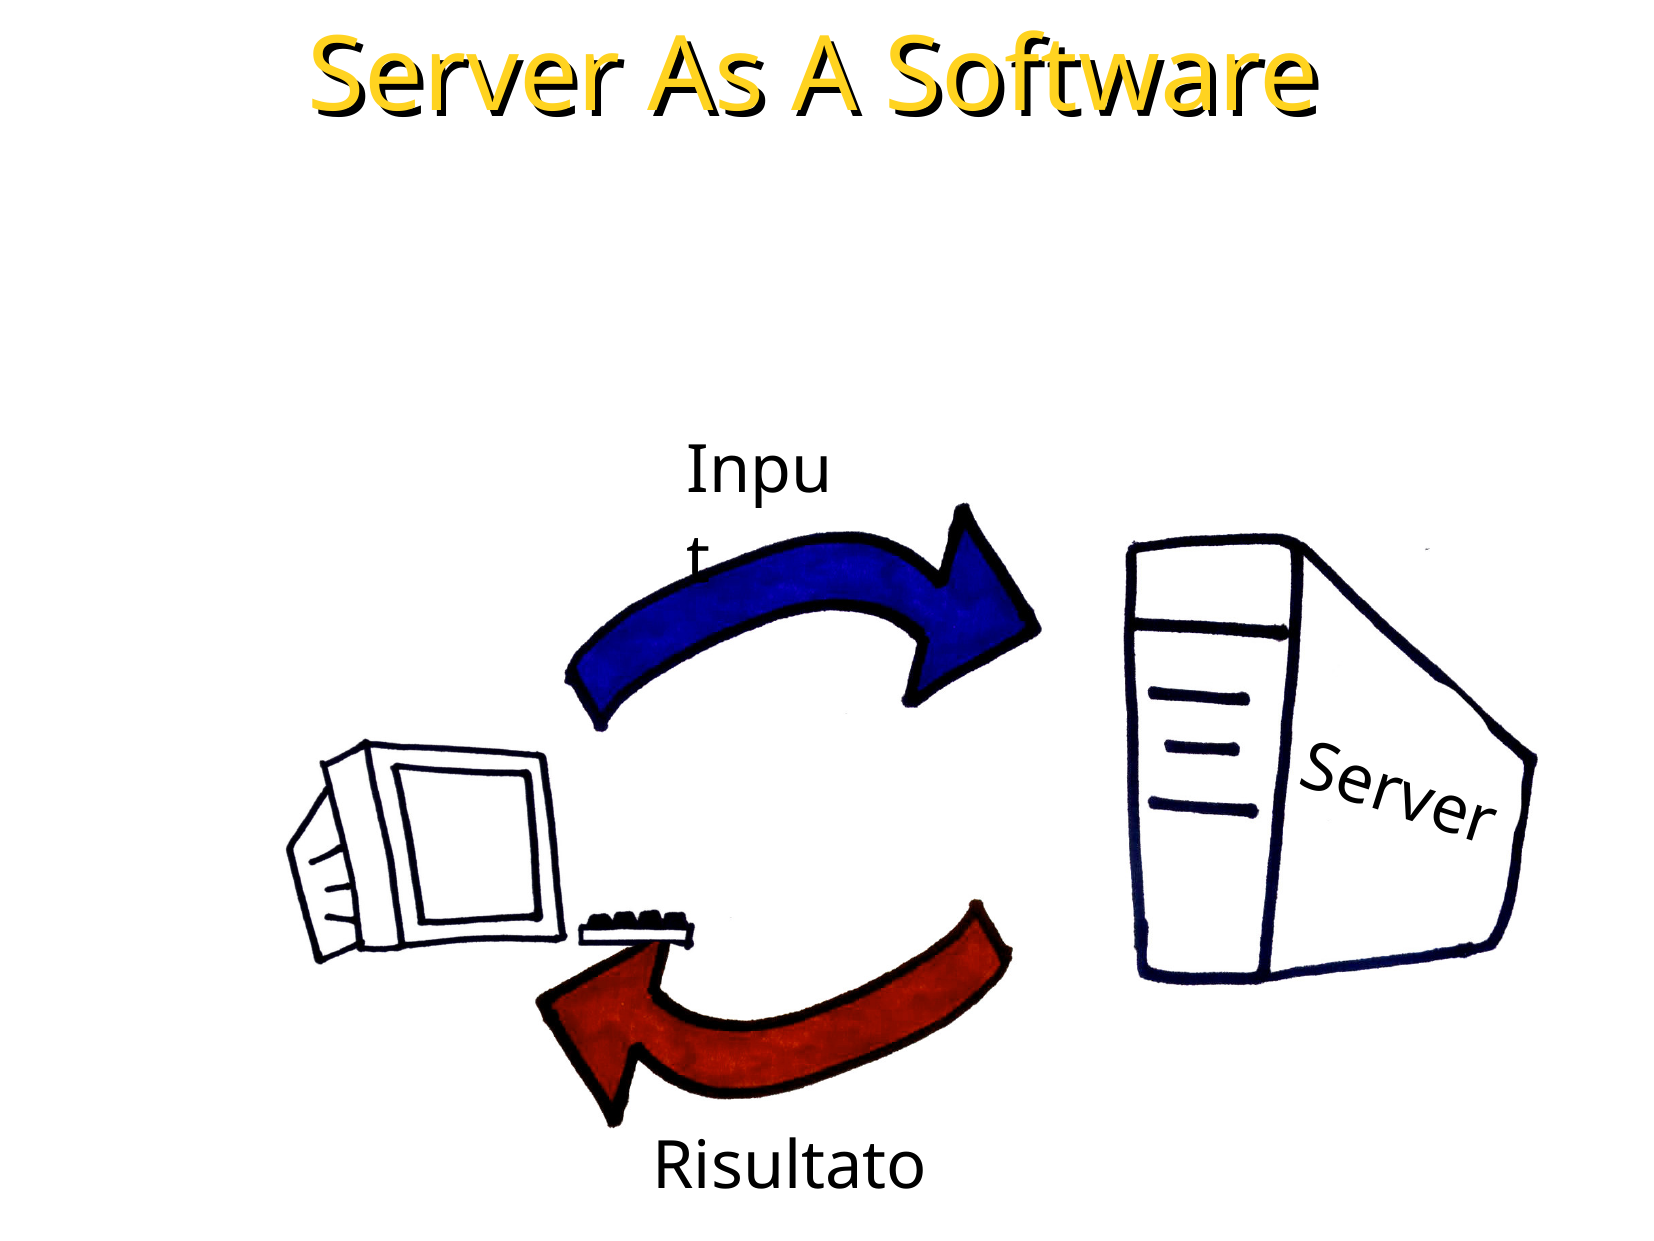

# Server As A Software
Input
Server
Risultato